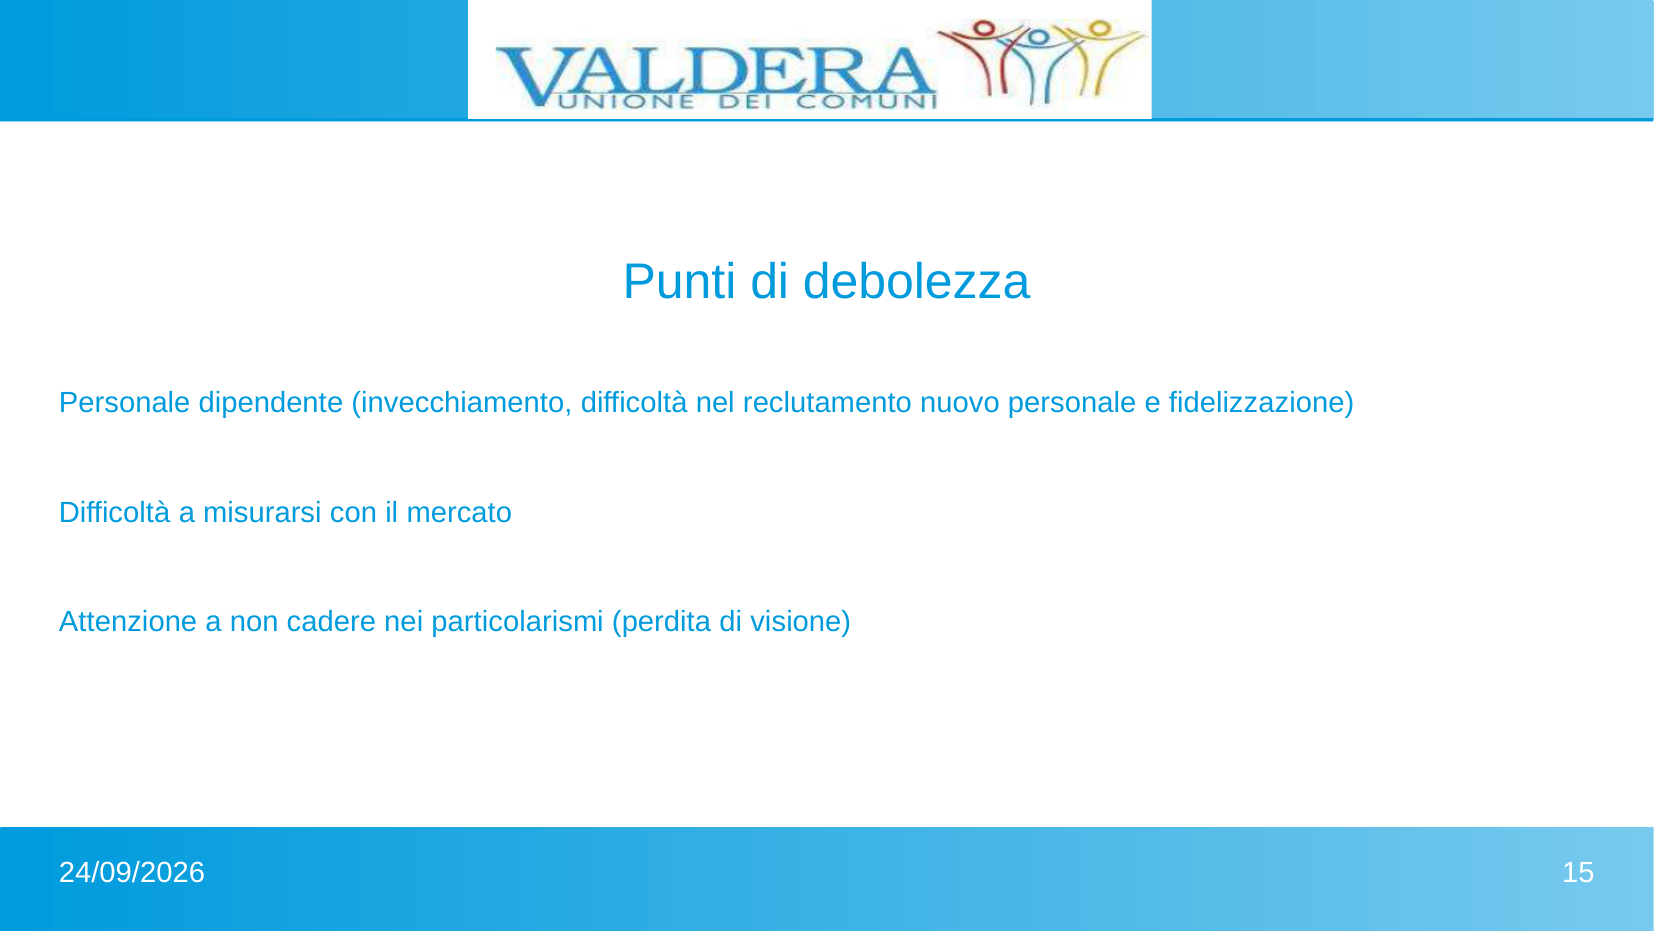

# .
Punti di debolezza
Personale dipendente (invecchiamento, difficoltà nel reclutamento nuovo personale e fidelizzazione)
Difficoltà a misurarsi con il mercato
Attenzione a non cadere nei particolarismi (perdita di visione)
15